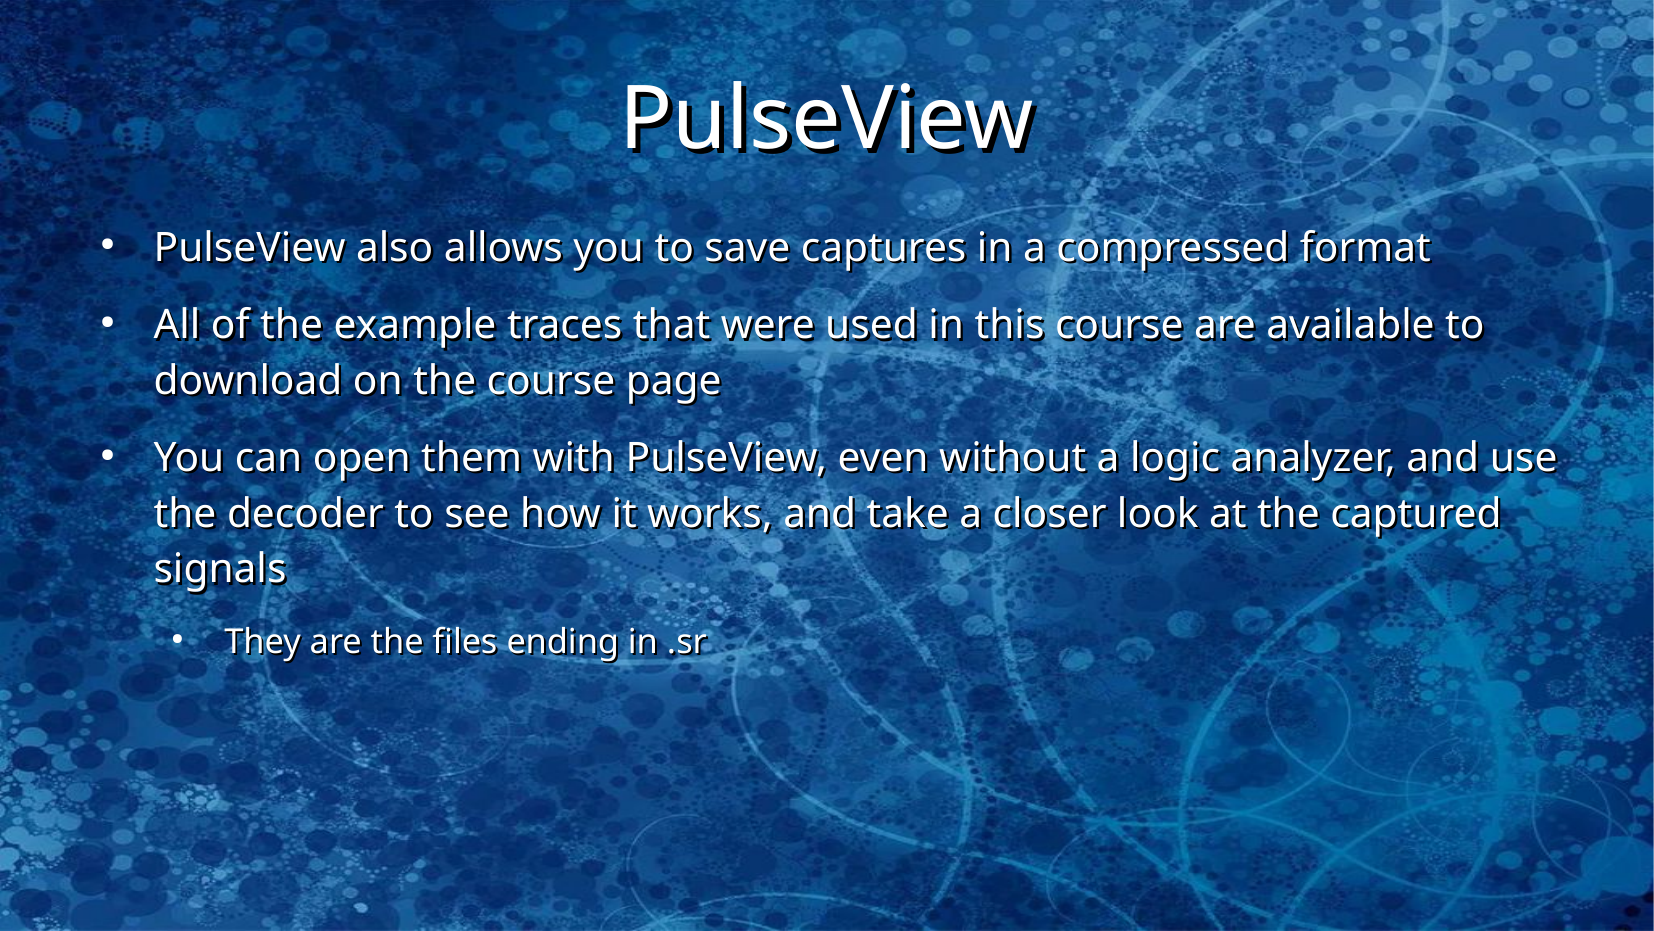

# PulseView
PulseView also allows you to save captures in a compressed format
All of the example traces that were used in this course are available to download on the course page
You can open them with PulseView, even without a logic analyzer, and use the decoder to see how it works, and take a closer look at the captured signals
They are the files ending in .sr